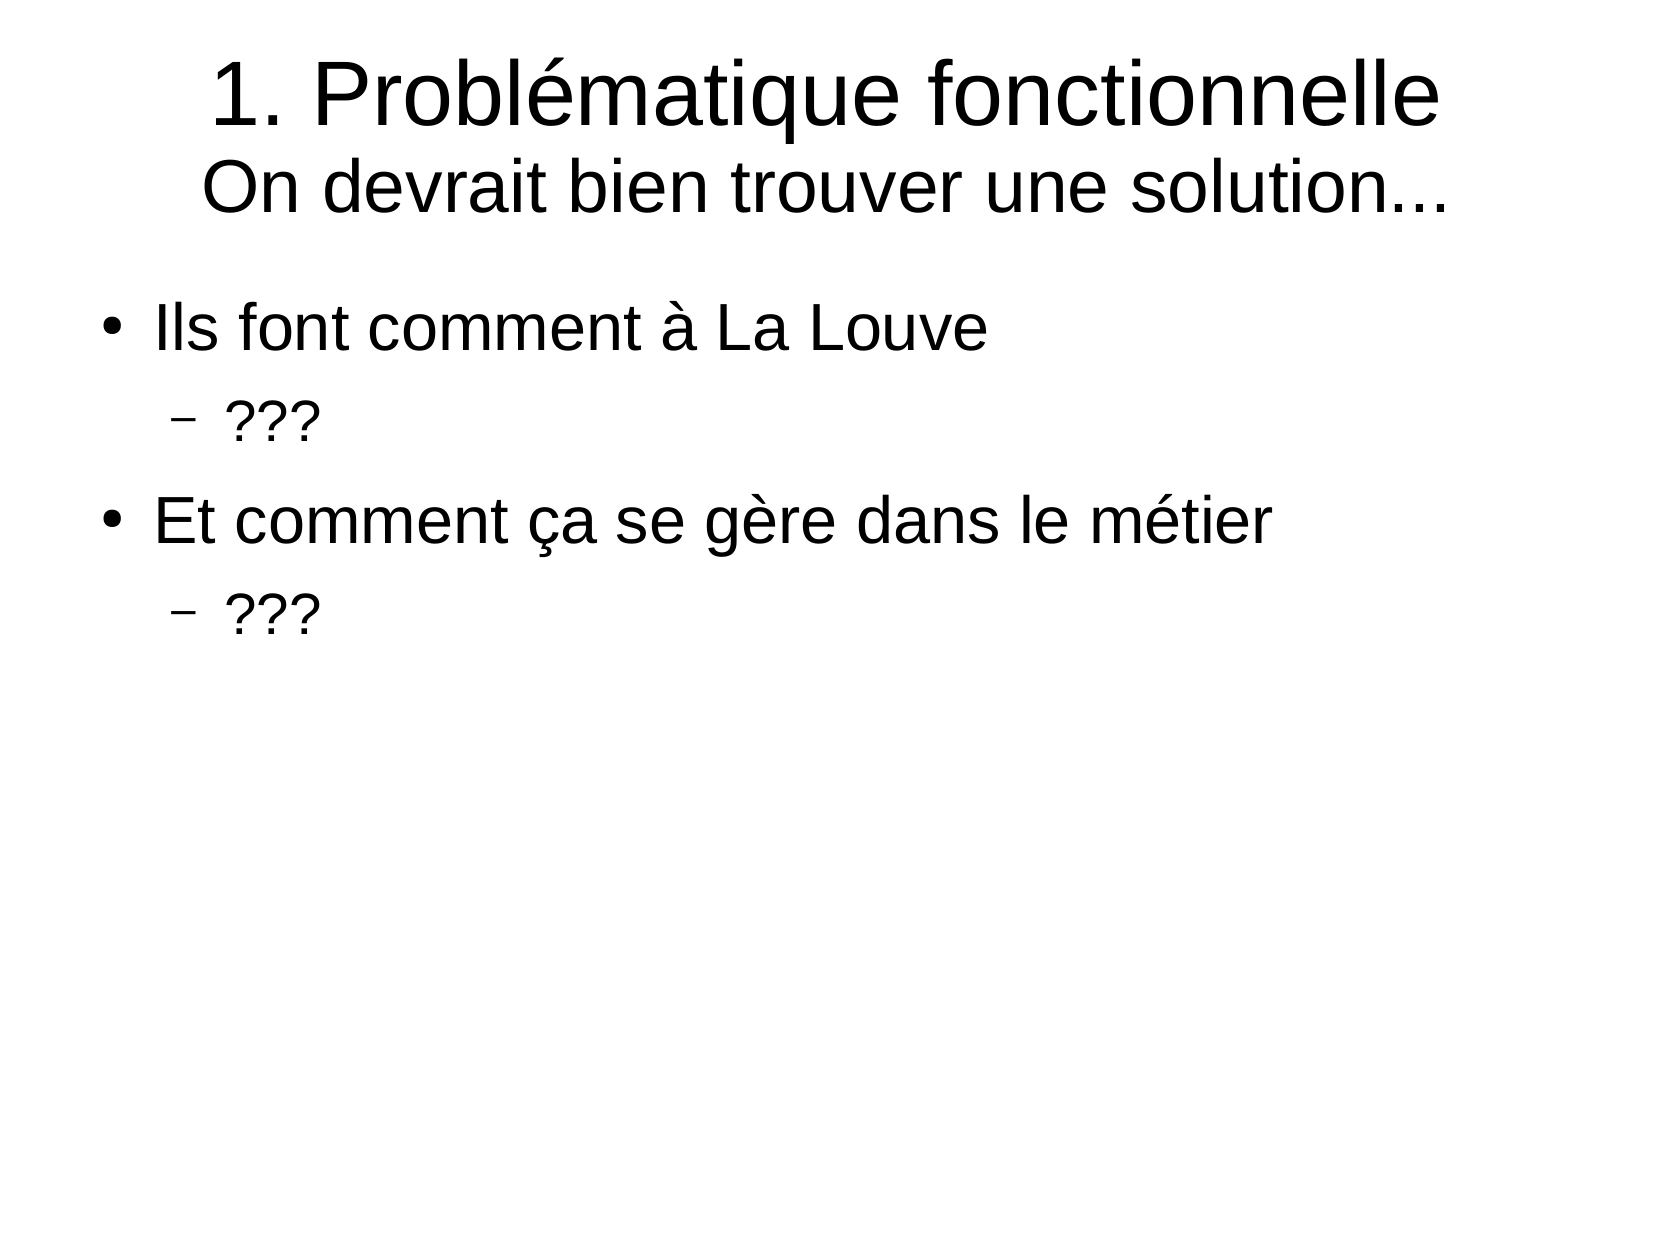

# 1. Problématique fonctionnelle On devrait bien trouver une solution...
Ils font comment à La Louve
???
Et comment ça se gère dans le métier
???